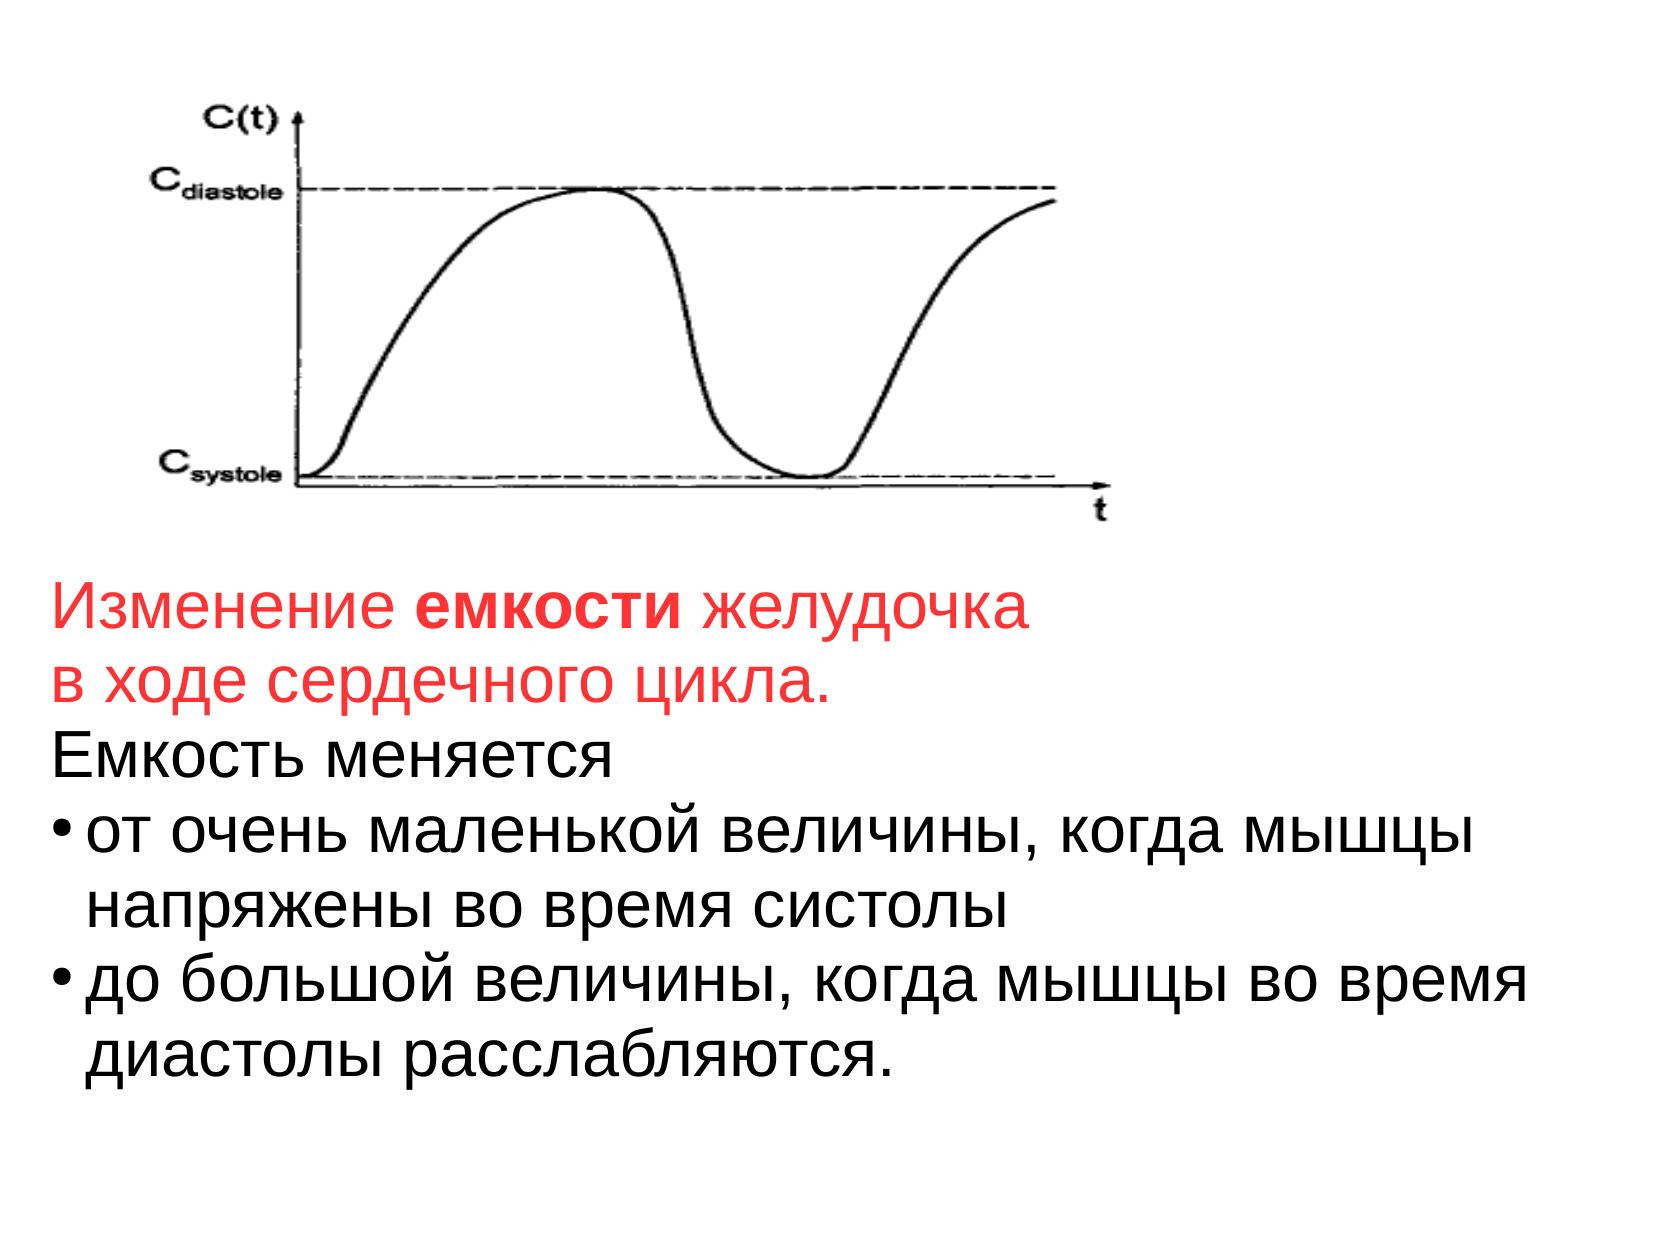

Изменение емкости желудочка
в ходе сердечного цикла.
Емкость меняется
от очень маленькой величины, когда мышцы напряжены во время систолы
до большой величины, когда мышцы во время диастолы расслабляются.